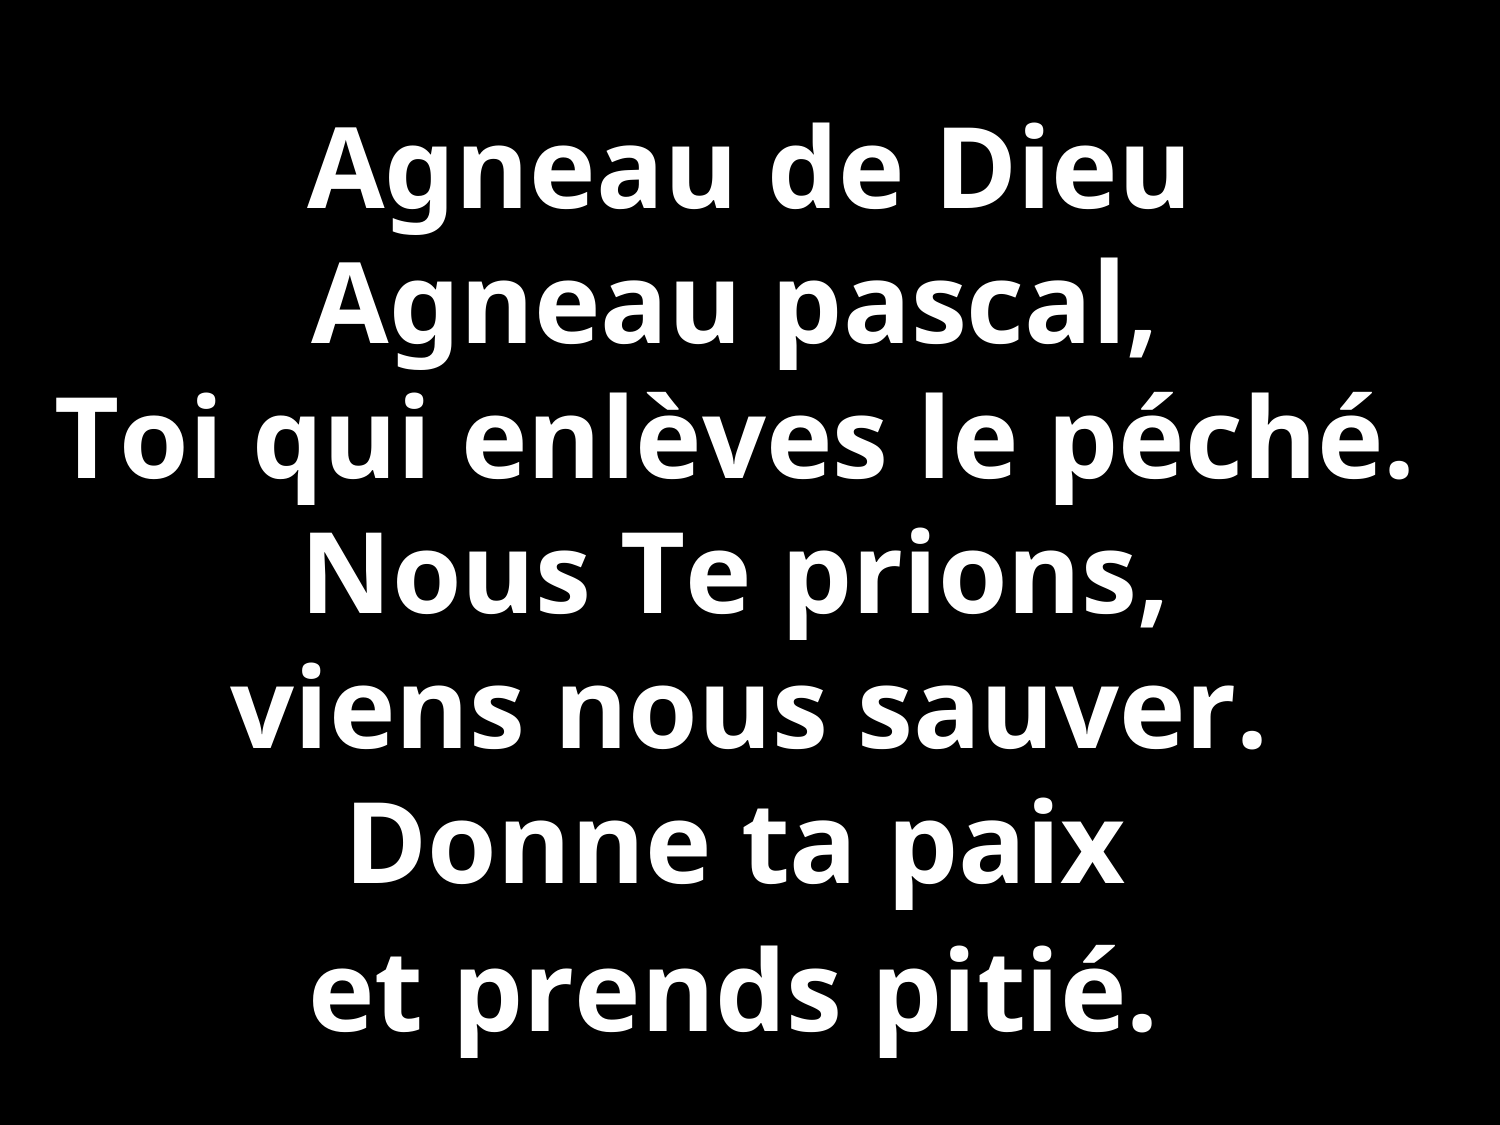

Agneau de Dieu
Agneau pascal,
Toi qui enlèves le péché.
Nous Te prions,
viens nous sauver.
Donne ta paix
et prends pitié.